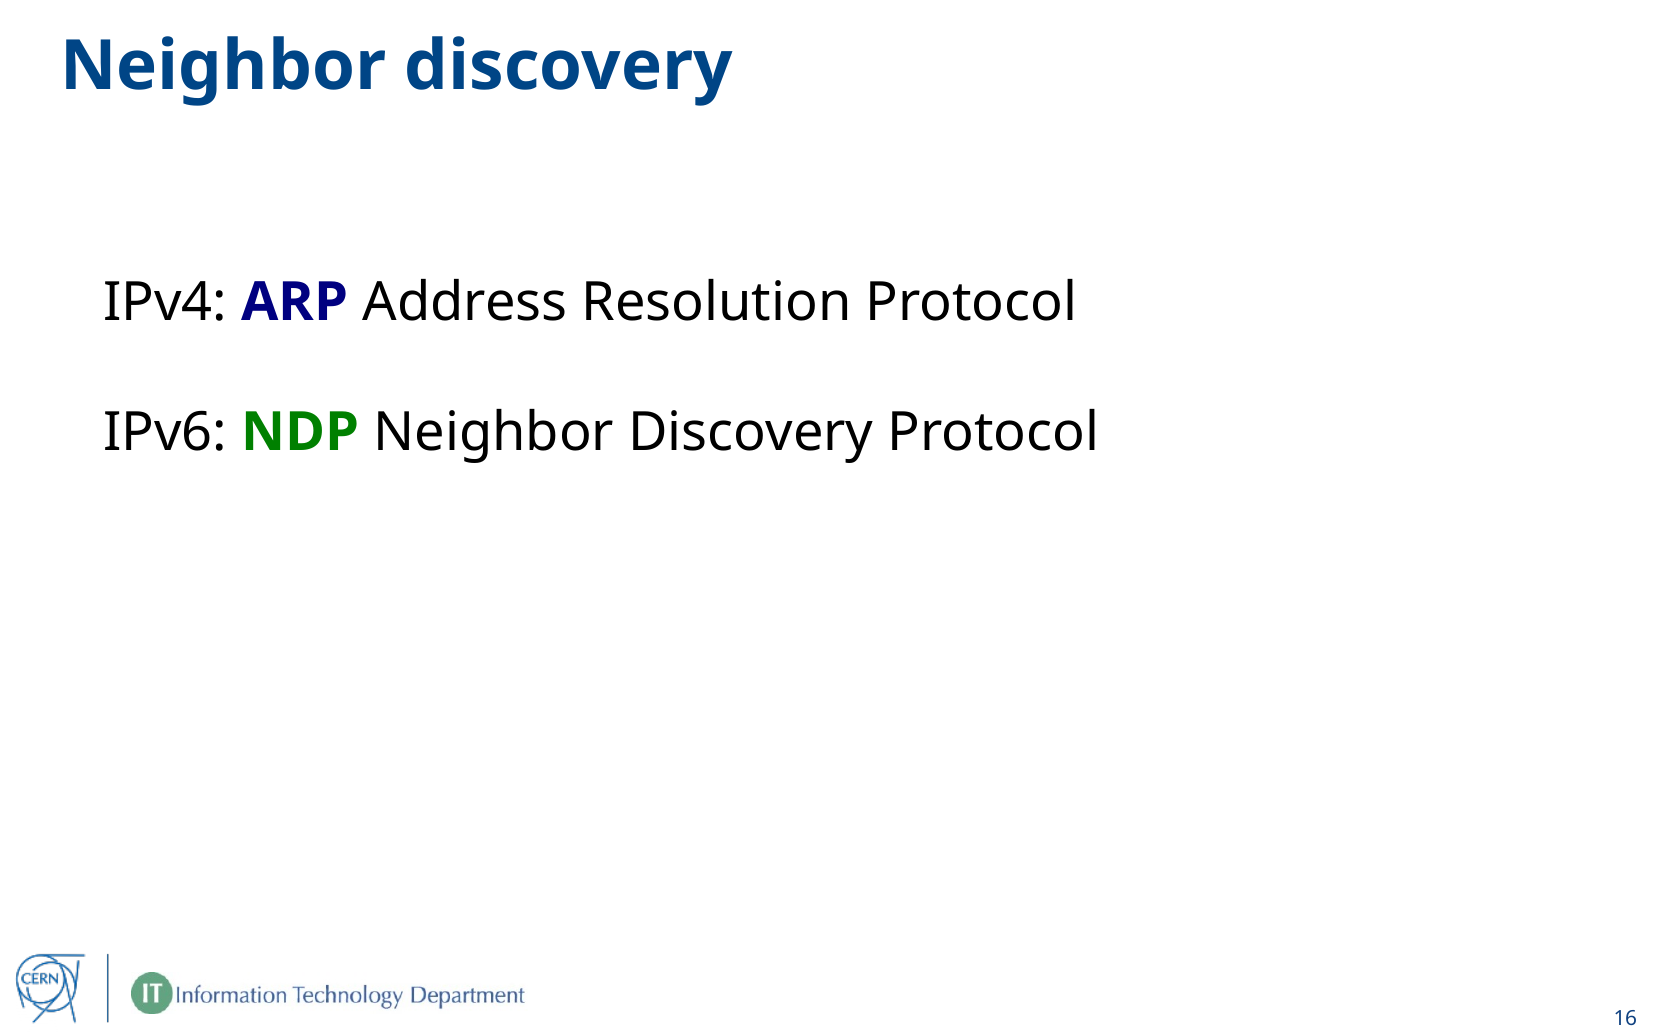

# Neighbor discovery
IPv4: ARP Address Resolution Protocol
IPv6: NDP Neighbor Discovery Protocol